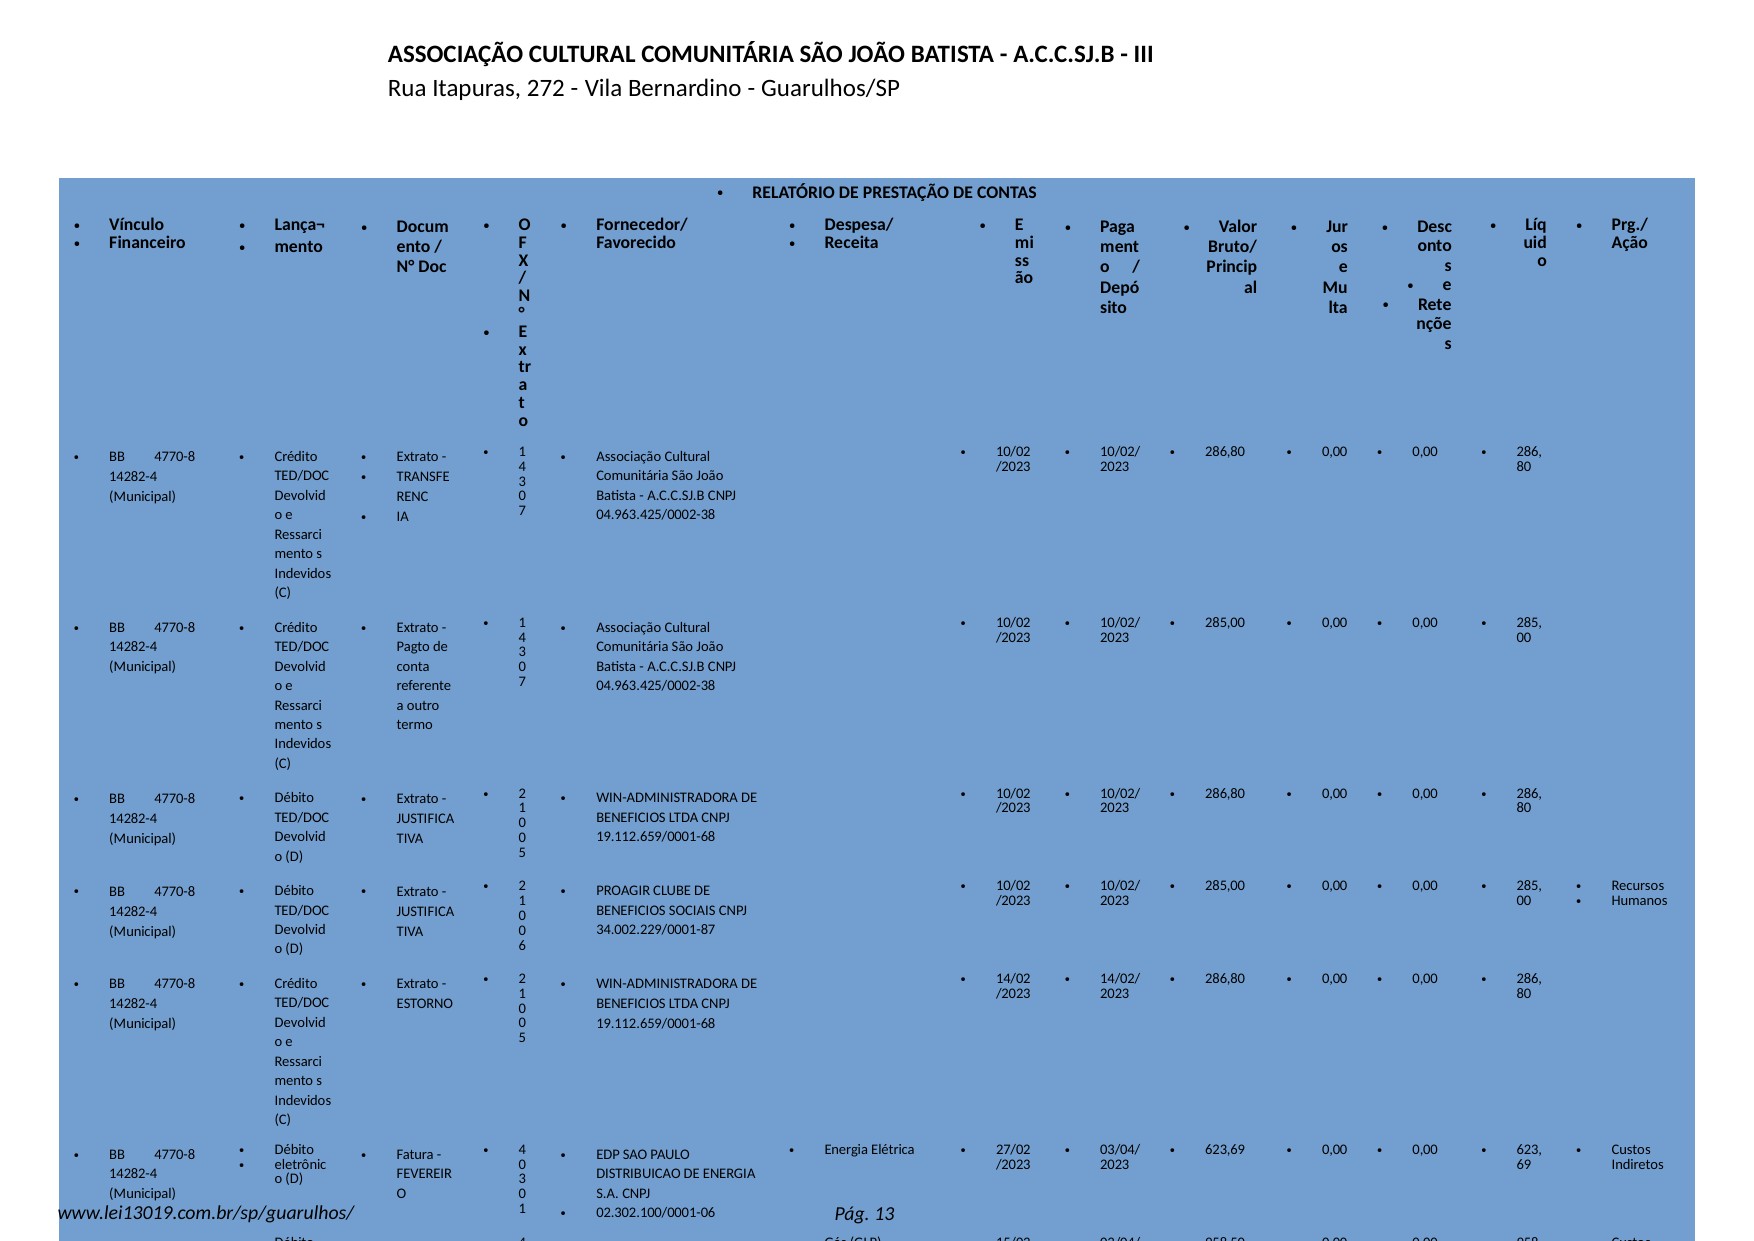

ASSOCIAÇÃO CULTURAL COMUNITÁRIA SÃO JOÃO BATISTA - A.C.C.SJ.B - III
Rua Itapuras, 272 - Vila Bernardino - Guarulhos/SP
| RELATÓRIO DE PRESTAÇÃO DE CONTAS | | | | | | | | | | | | |
| --- | --- | --- | --- | --- | --- | --- | --- | --- | --- | --- | --- | --- |
| Vínculo Financeiro | Lança¬ mento | Documento / N° Doc | OFX/N° Extrato | Fornecedor/ Favorecido | Despesa/ Receita | Emissão | Pagamento / Depósito | Valor Bruto/ Principal | Juros e Multa | Descontos e Retenções | Líquido | Prg./Ação |
| BB 4770-8 14282-4 (Municipal) | Crédito TED/DOC Devolvido e Ressarcimento s Indevidos (C) | Extrato - TRANSFERENC IA | 14307 | Associação Cultural Comunitária São João Batista - A.C.C.SJ.B CNPJ 04.963.425/0002-38 | | 10/02/2023 | 10/02/2023 | 286,80 | 0,00 | 0,00 | 286,80 | |
| BB 4770-8 14282-4 (Municipal) | Crédito TED/DOC Devolvido e Ressarcimento s Indevidos (C) | Extrato - Pagto de conta referente a outro termo | 14307 | Associação Cultural Comunitária São João Batista - A.C.C.SJ.B CNPJ 04.963.425/0002-38 | | 10/02/2023 | 10/02/2023 | 285,00 | 0,00 | 0,00 | 285,00 | |
| BB 4770-8 14282-4 (Municipal) | Débito TED/DOC Devolvido (D) | Extrato -JUSTIFICATIVA | 21005 | WIN-ADMINISTRADORA DE BENEFICIOS LTDA CNPJ 19.112.659/0001-68 | | 10/02/2023 | 10/02/2023 | 286,80 | 0,00 | 0,00 | 286,80 | |
| BB 4770-8 14282-4 (Municipal) | Débito TED/DOC Devolvido (D) | Extrato -JUSTIFICATIVA | 21006 | PROAGIR CLUBE DE BENEFICIOS SOCIAIS CNPJ 34.002.229/0001-87 | | 10/02/2023 | 10/02/2023 | 285,00 | 0,00 | 0,00 | 285,00 | Recursos Humanos |
| BB 4770-8 14282-4 (Municipal) | Crédito TED/DOC Devolvido e Ressarcimento s Indevidos (C) | Extrato -ESTORNO | 21005 | WIN-ADMINISTRADORA DE BENEFICIOS LTDA CNPJ 19.112.659/0001-68 | | 14/02/2023 | 14/02/2023 | 286,80 | 0,00 | 0,00 | 286,80 | |
| BB 4770-8 14282-4 (Municipal) | Débito eletrônico (D) | Fatura -FEVEREIRO | 40301 | EDP SAO PAULO DISTRIBUICAO DE ENERGIA S.A. CNPJ 02.302.100/0001-06 | Energia Elétrica | 27/02/2023 | 03/04/2023 | 623,69 | 0,00 | 0,00 | 623,69 | Custos Indiretos |
| BB 4770-8 14282-4 (Municipal) | Débito eletrônico (D) | Nota Fiscal/DANFE -1130 | 40302 | RIZZOGAS COMERCIO DE GAS LTDA CNPJ 44.446.910/0012-20 | Gás (GLP) | 15/03/2023 | 03/04/2023 | 958,50 | 0,00 | 0,00 | 958,50 | Custos Indiretos |
| BB 4770-8 14282-4 (Municipal) | Débito eletrônico (D) | Recibo -MARÇO | 40303 | ADELIA SANTOS DE ALMEIDA CPF 143.730.248-39 | Locação de Imóvel PF | 31/03/2023 | 03/04/2023 | 4.321,08 | 0,00 | 0,00 | 4.321,08 | Locação |
| BB 4770-8 14282-4 (Municipal) | Débito eletrônico (D) | Extrato/Tarifa - TARIFA | 67194 | BANCO DO BRASIL SA (Agência 4770) CNPJ 00.000.000/5797-50 | Financeira | 03/04/2023 | 03/04/2023 | 11,50 | 0,00 | 0,00 | 11,50 | Custos Indiretos |
| BB 4770-8 14282-4 (Municipal) | Débito eletrônico (D) | Nota Fiscal/DANFE -651 | 44035 | KID COISAS COMERCIO DE PAPELARIA E SERVICOS EIRELI CNPJ 33.142.403/0001-24 | Higiene e Limpeza | 06/04/2023 | 06/04/2023 | 8.105,01 | 0,00 | 0,00 | 8.105,01 | Custos Indiretos |
www.lei13019.com.br/sp/guarulhos/
Pág. 13